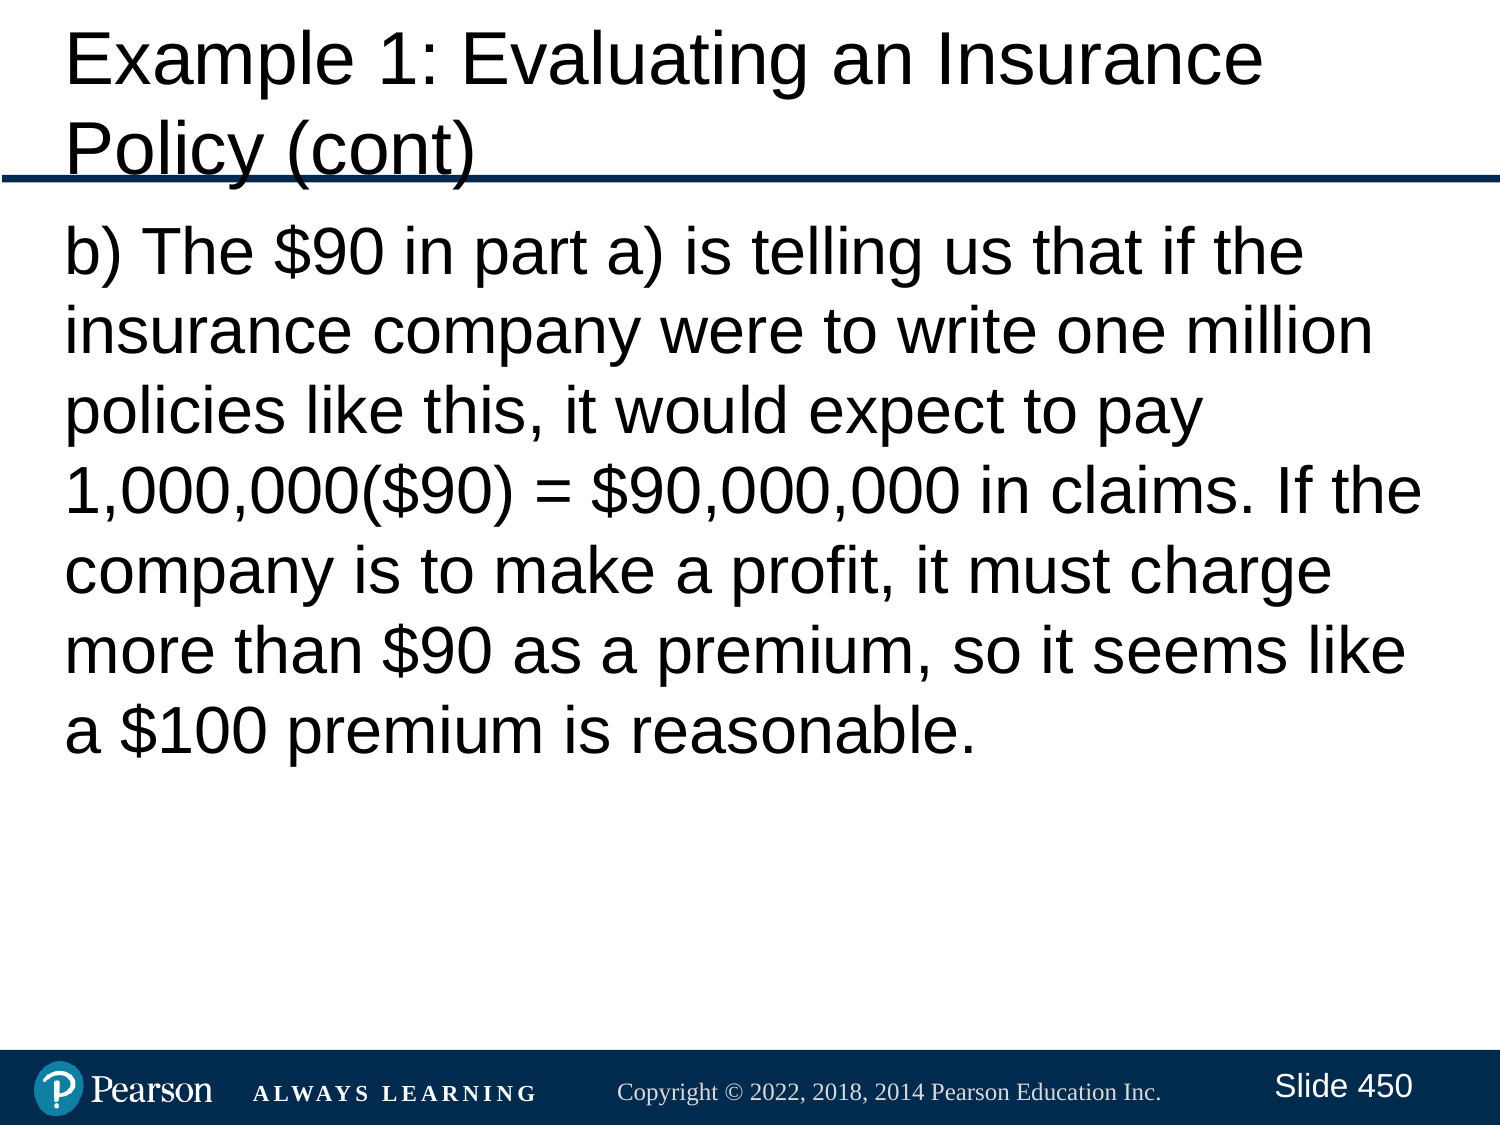

# Example 1: Evaluating an Insurance Policy (cont)
b) The $90 in part a) is telling us that if the insurance company were to write one million policies like this, it would expect to pay 1,000,000($90) = $90,000,000 in claims. If the company is to make a profit, it must charge more than $90 as a premium, so it seems like a $100 premium is reasonable.